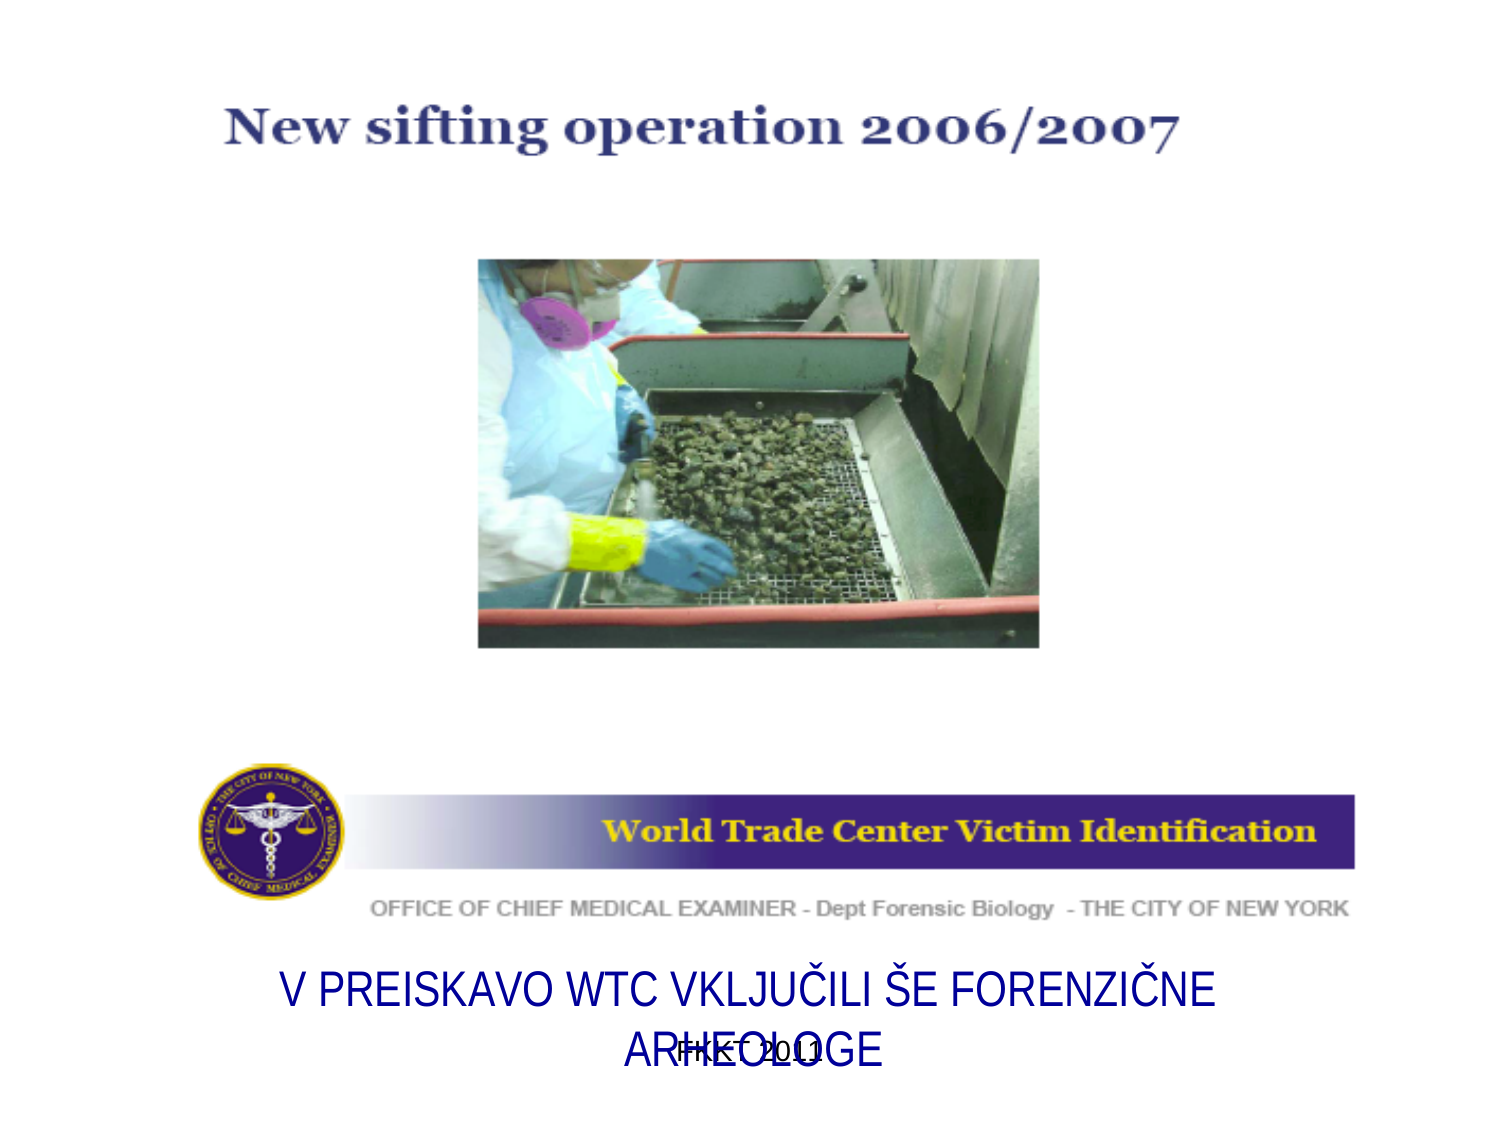

V PREISKAVO WTC VKLJUČILI ŠE FORENZIČNE
ARHEOLOGE
FKKT 2011